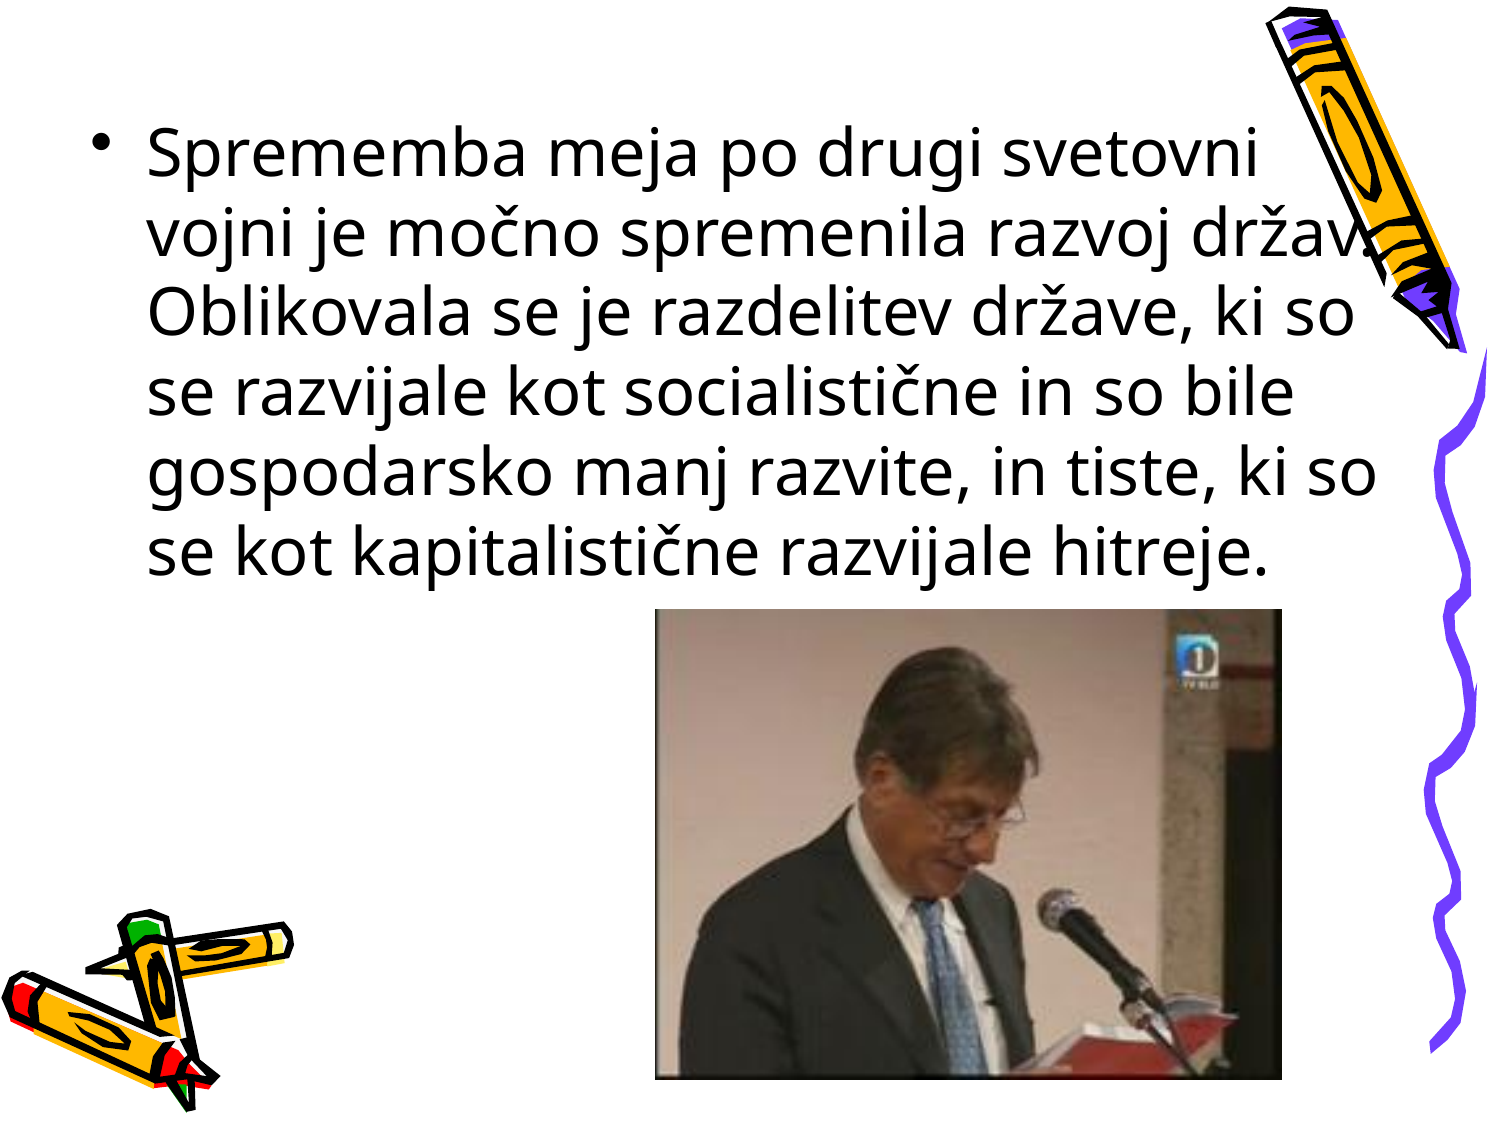

#
Sprememba meja po drugi svetovni vojni je močno spremenila razvoj držav. Oblikovala se je razdelitev države, ki so se razvijale kot socialistične in so bile gospodarsko manj razvite, in tiste, ki so se kot kapitalistične razvijale hitreje.